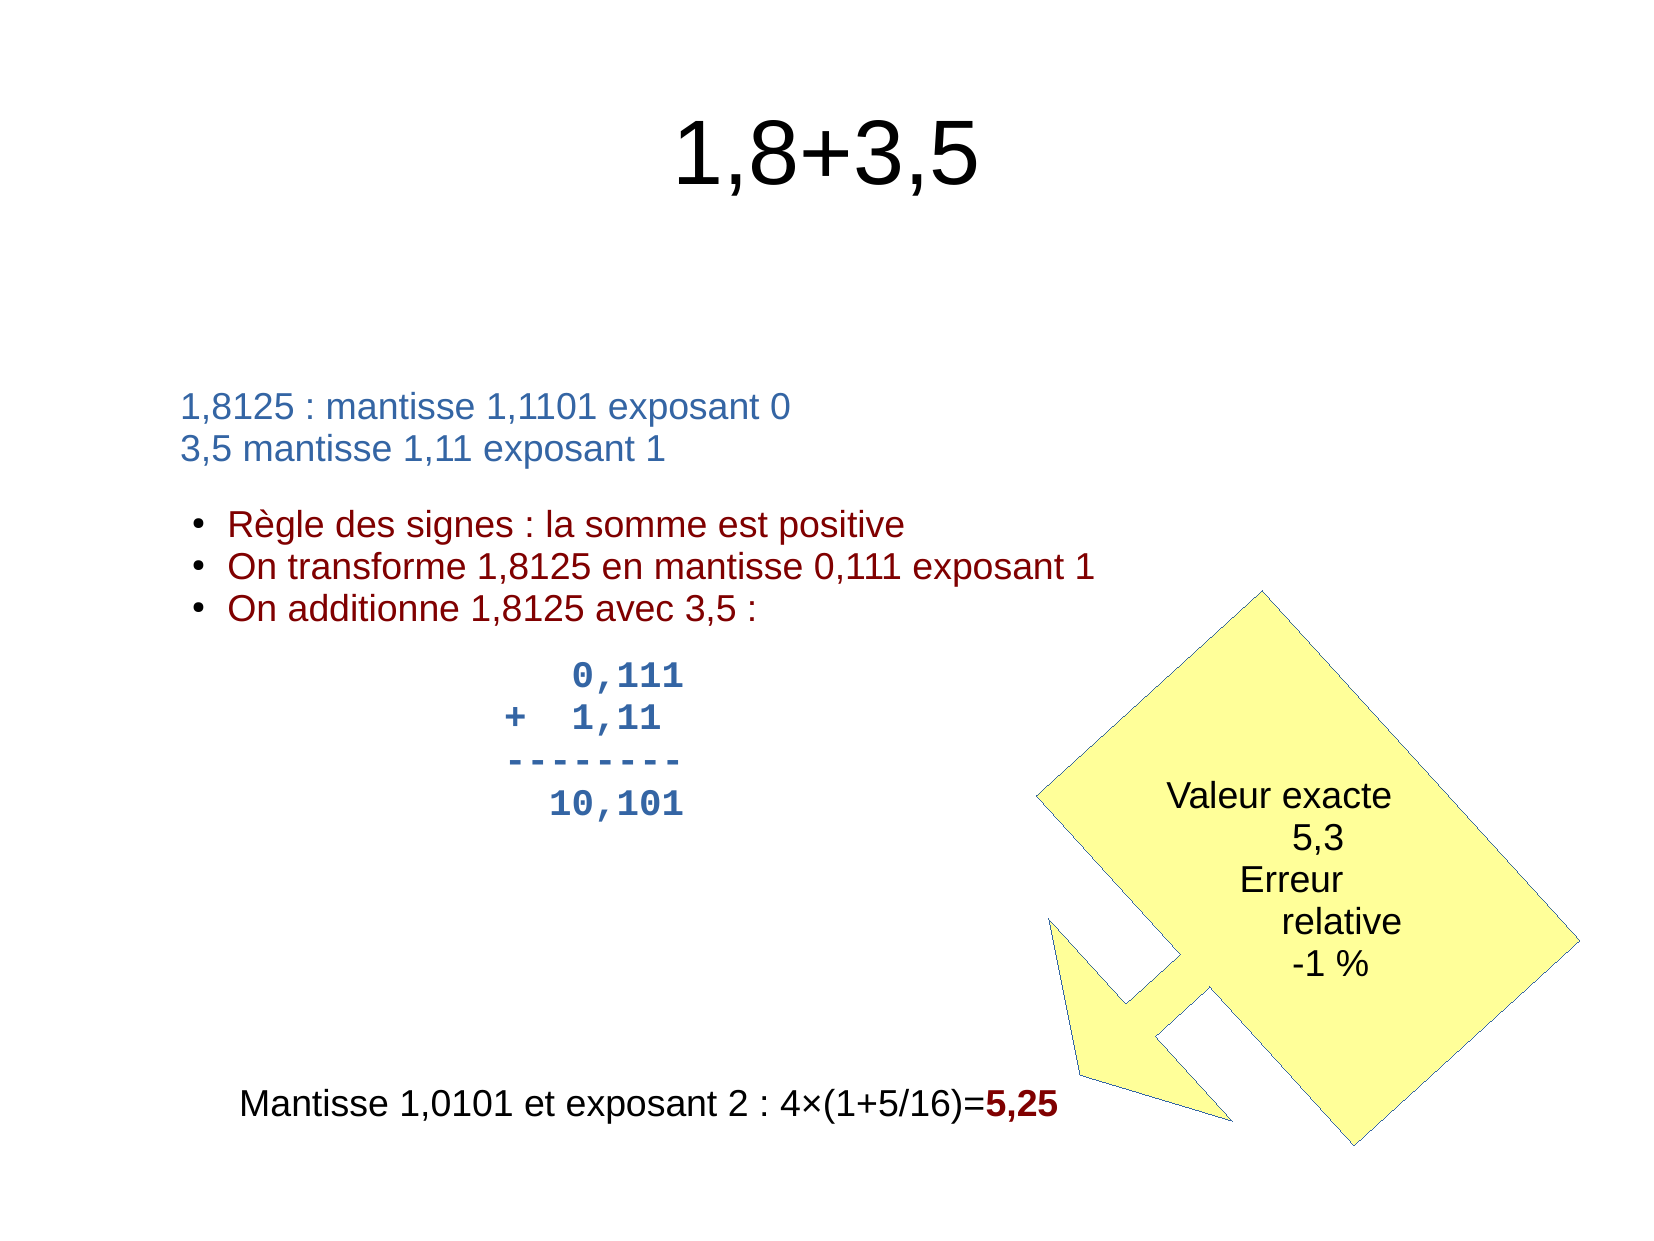

# 1,8+3,5
1,8125 : mantisse 1,1101 exposant 0
3,5 mantisse 1,11 exposant 1
Règle des signes : la somme est positive
On transforme 1,8125 en mantisse 0,111 exposant 1
On additionne 1,8125 avec 3,5 :
 0,111
+ 1,11
--------
 10,101
Valeur exacte
 5,3
 Erreur
 relative
 -1 %
Mantisse 1,0101 et exposant 2 : 4×(1+5/16)=5,25